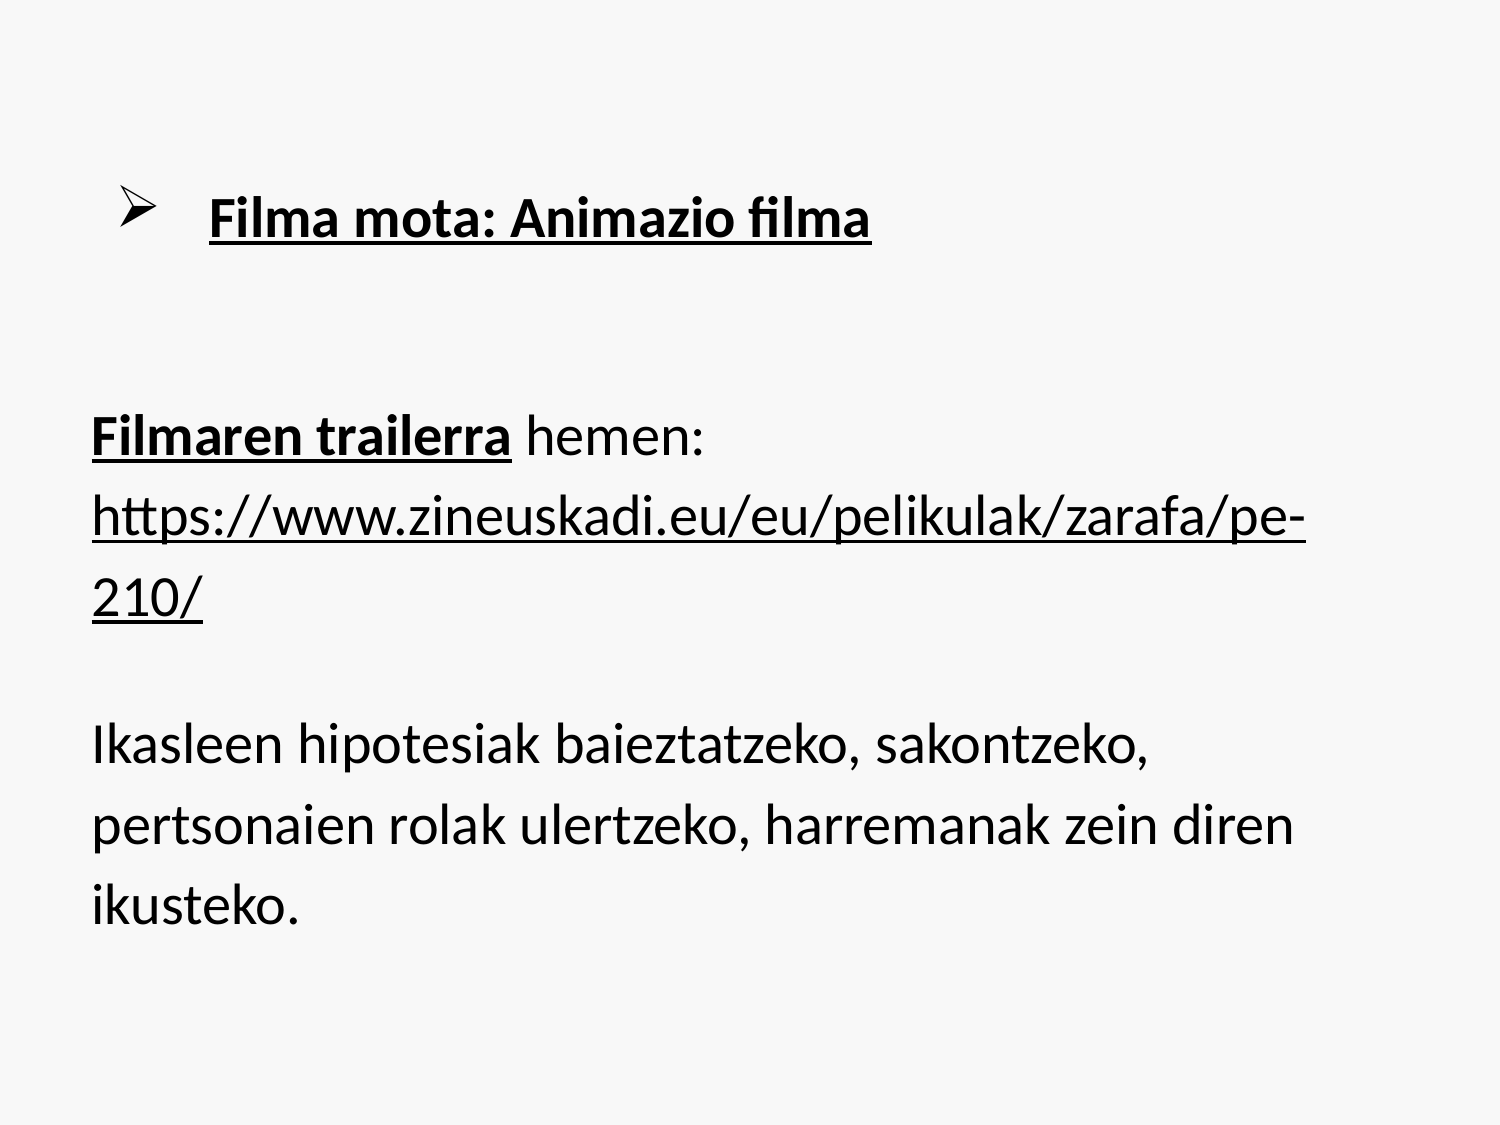

# Filma mota: Animazio filma
Filmaren trailerra hemen: https://www.zineuskadi.eu/eu/pelikulak/zarafa/pe-210/
Ikasleen hipotesiak baieztatzeko, sakontzeko, pertsonaien rolak ulertzeko, harremanak zein diren ikusteko.